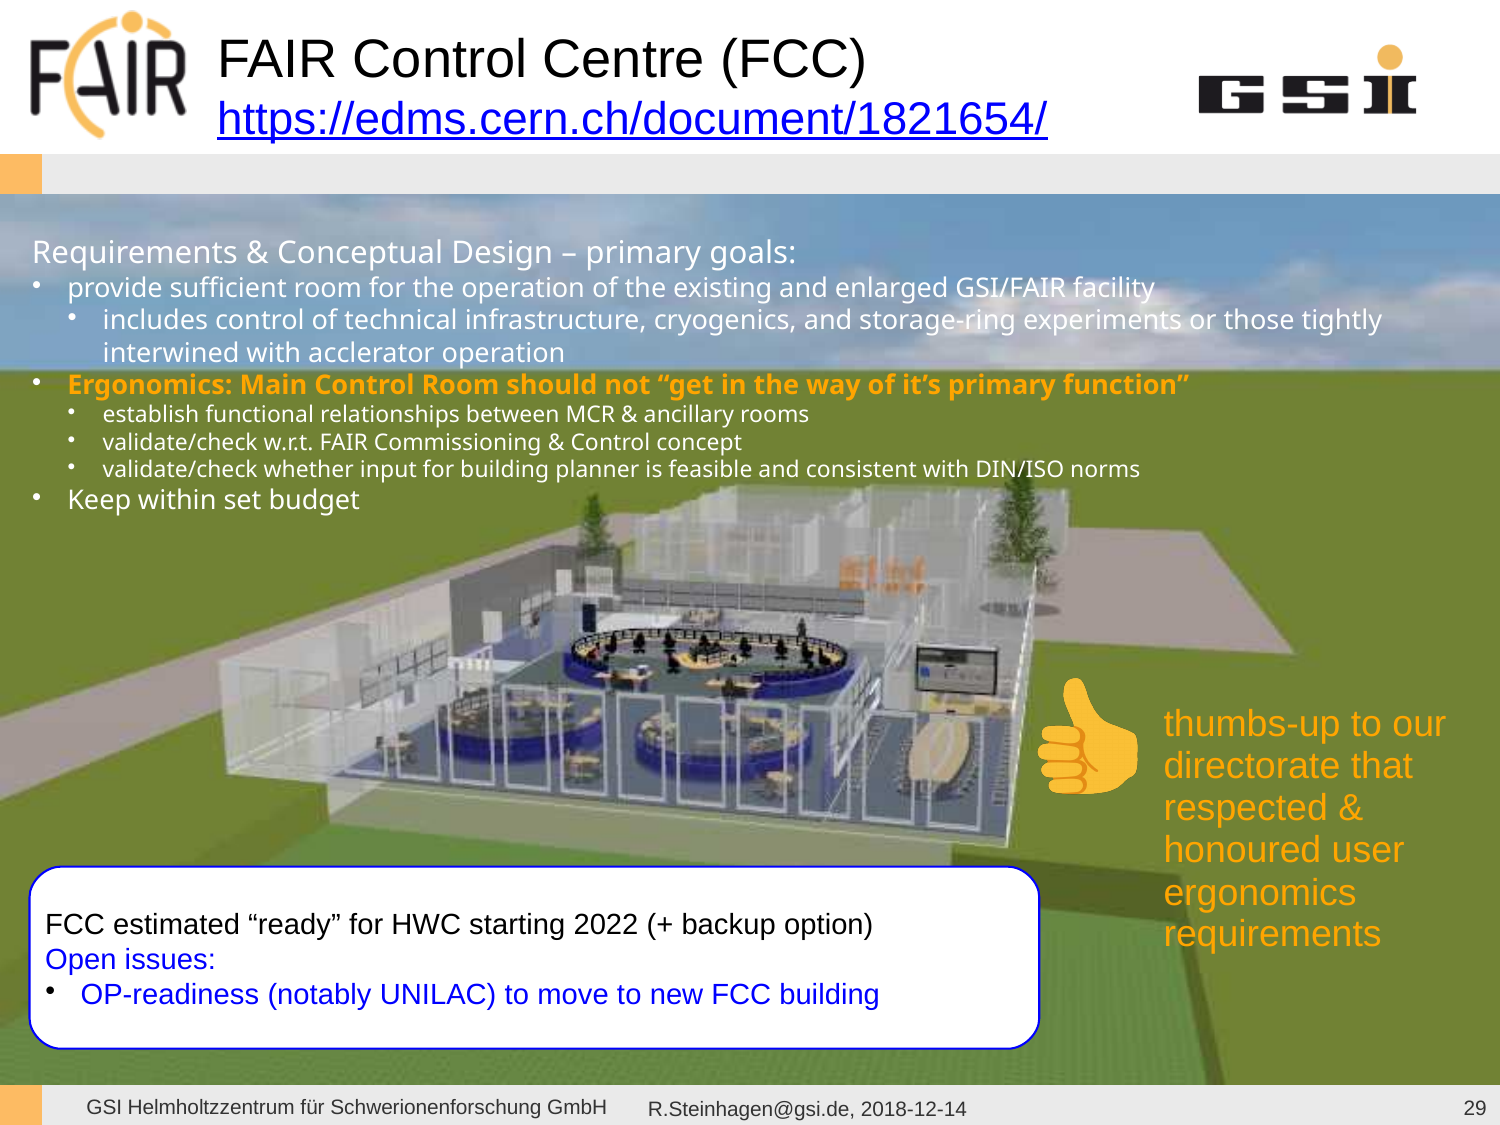

FAIR Control Centre (FCC)
https://edms.cern.ch/document/1821654/
Requirements & Conceptual Design – primary goals:
provide sufficient room for the operation of the existing and enlarged GSI/FAIR facility
includes control of technical infrastructure, cryogenics, and storage-ring experiments or those tightly interwined with acclerator operation
Ergonomics: Main Control Room should not “get in the way of it’s primary function”
establish functional relationships between MCR & ancillary rooms
validate/check w.r.t. FAIR Commissioning & Control concept
validate/check whether input for building planner is feasible and consistent with DIN/ISO norms
Keep within set budget
thumbs-up to our directorate that respected & honoured user ergonomics requirements
FCC estimated “ready” for HWC starting 2022 (+ backup option)
Open issues:
OP-readiness (notably UNILAC) to move to new FCC building